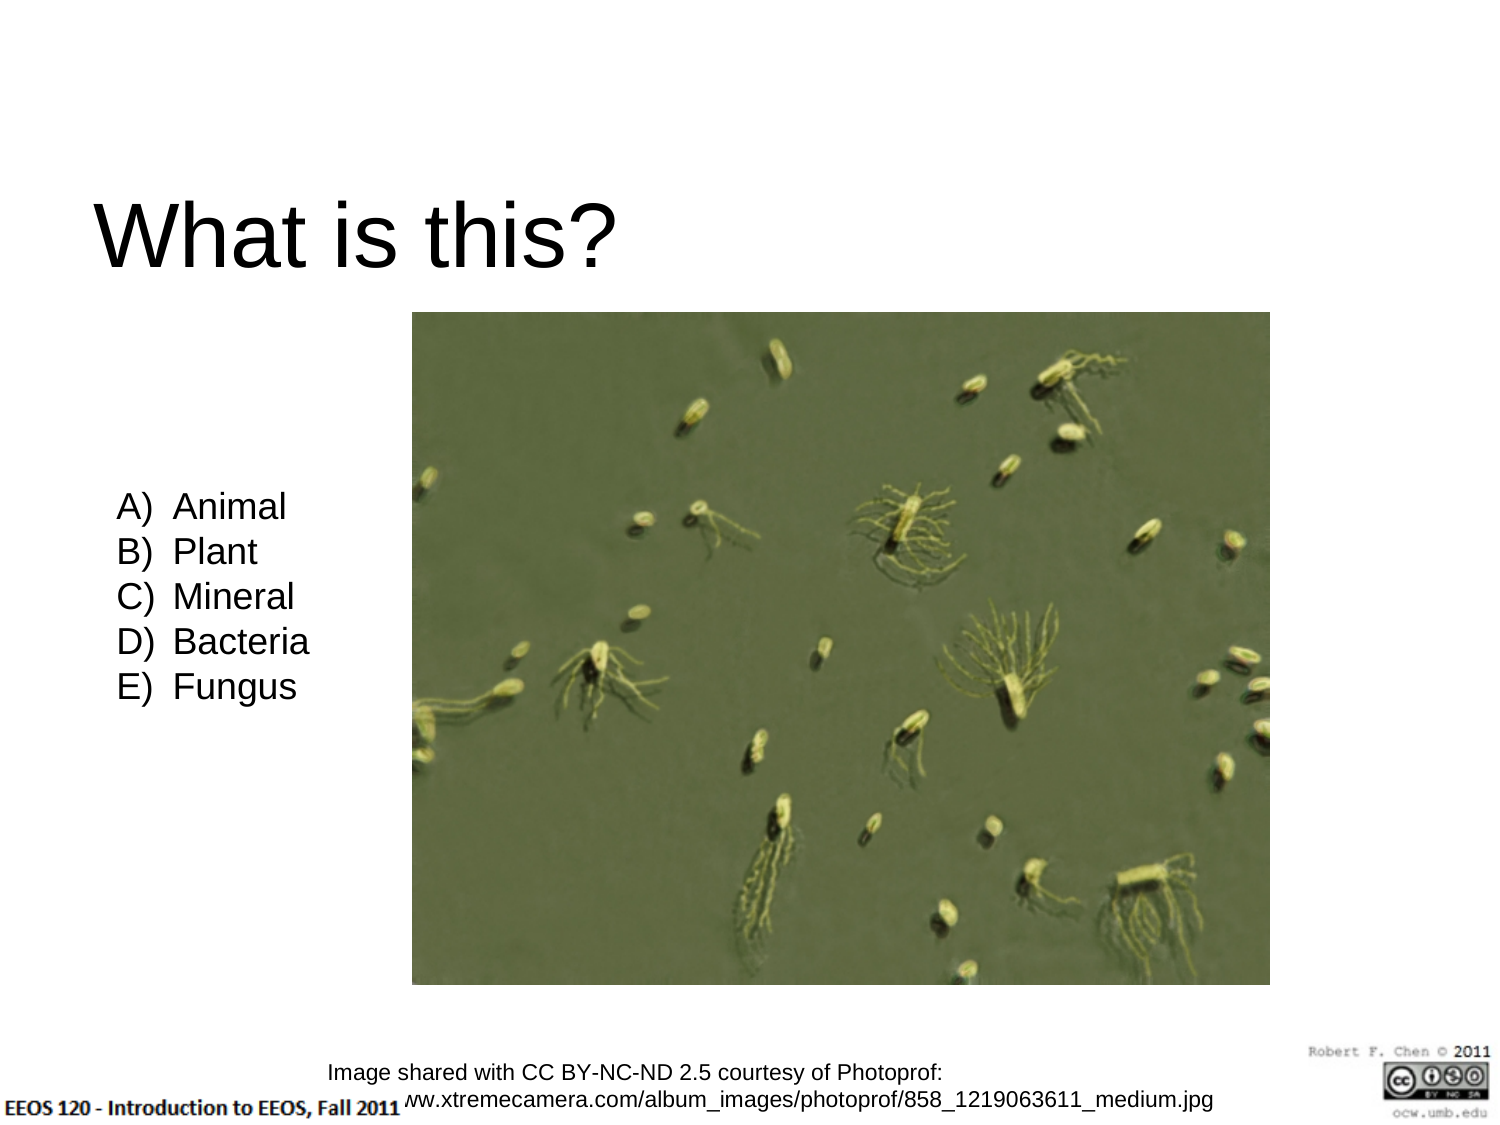

# What is this?
Animal
Plant
Mineral
Bacteria
Fungus
Image shared with CC BY-NC-ND 2.5 courtesy of Photoprof: http://www.xtremecamera.com/album_images/photoprof/858_1219063611_medium.jpg